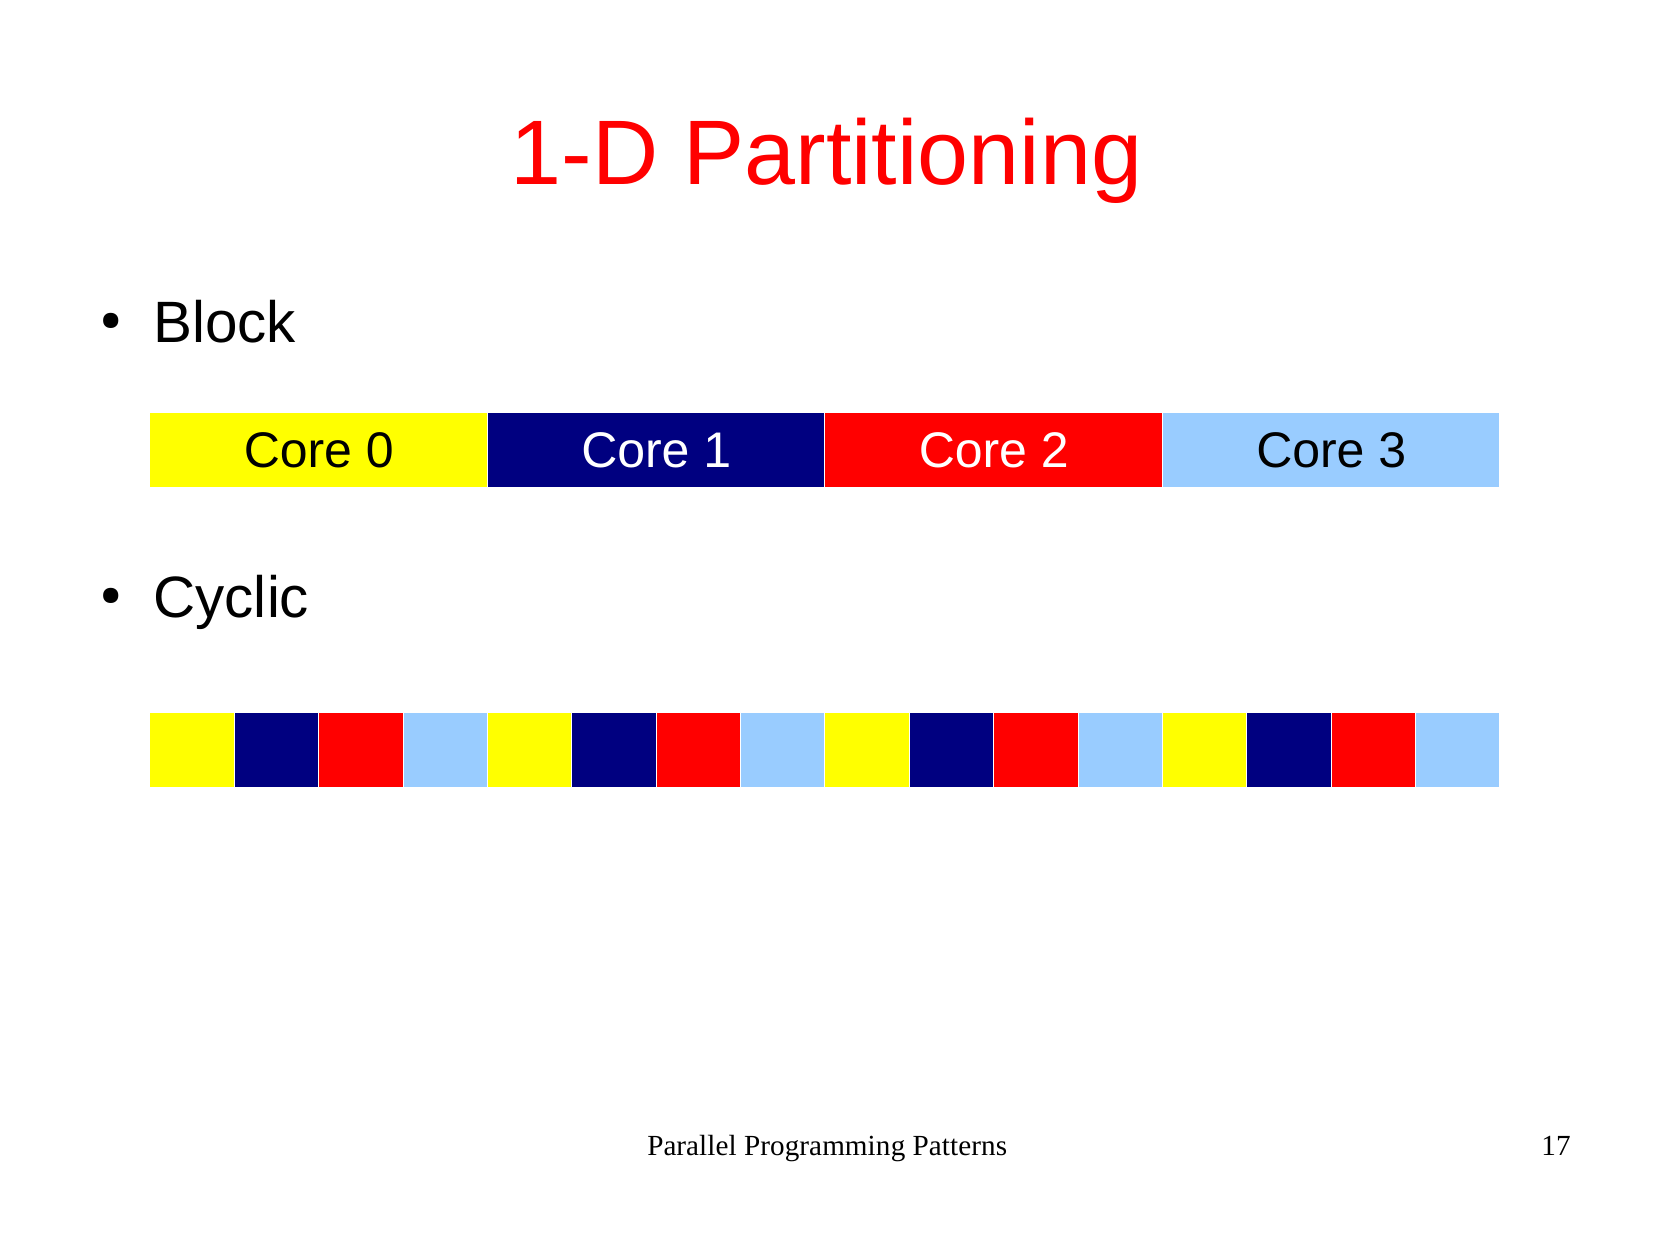

# 1-D Partitioning
Block
Cyclic
Core 0
Core 1
Core 2
Core 3
Parallel Programming Patterns
17